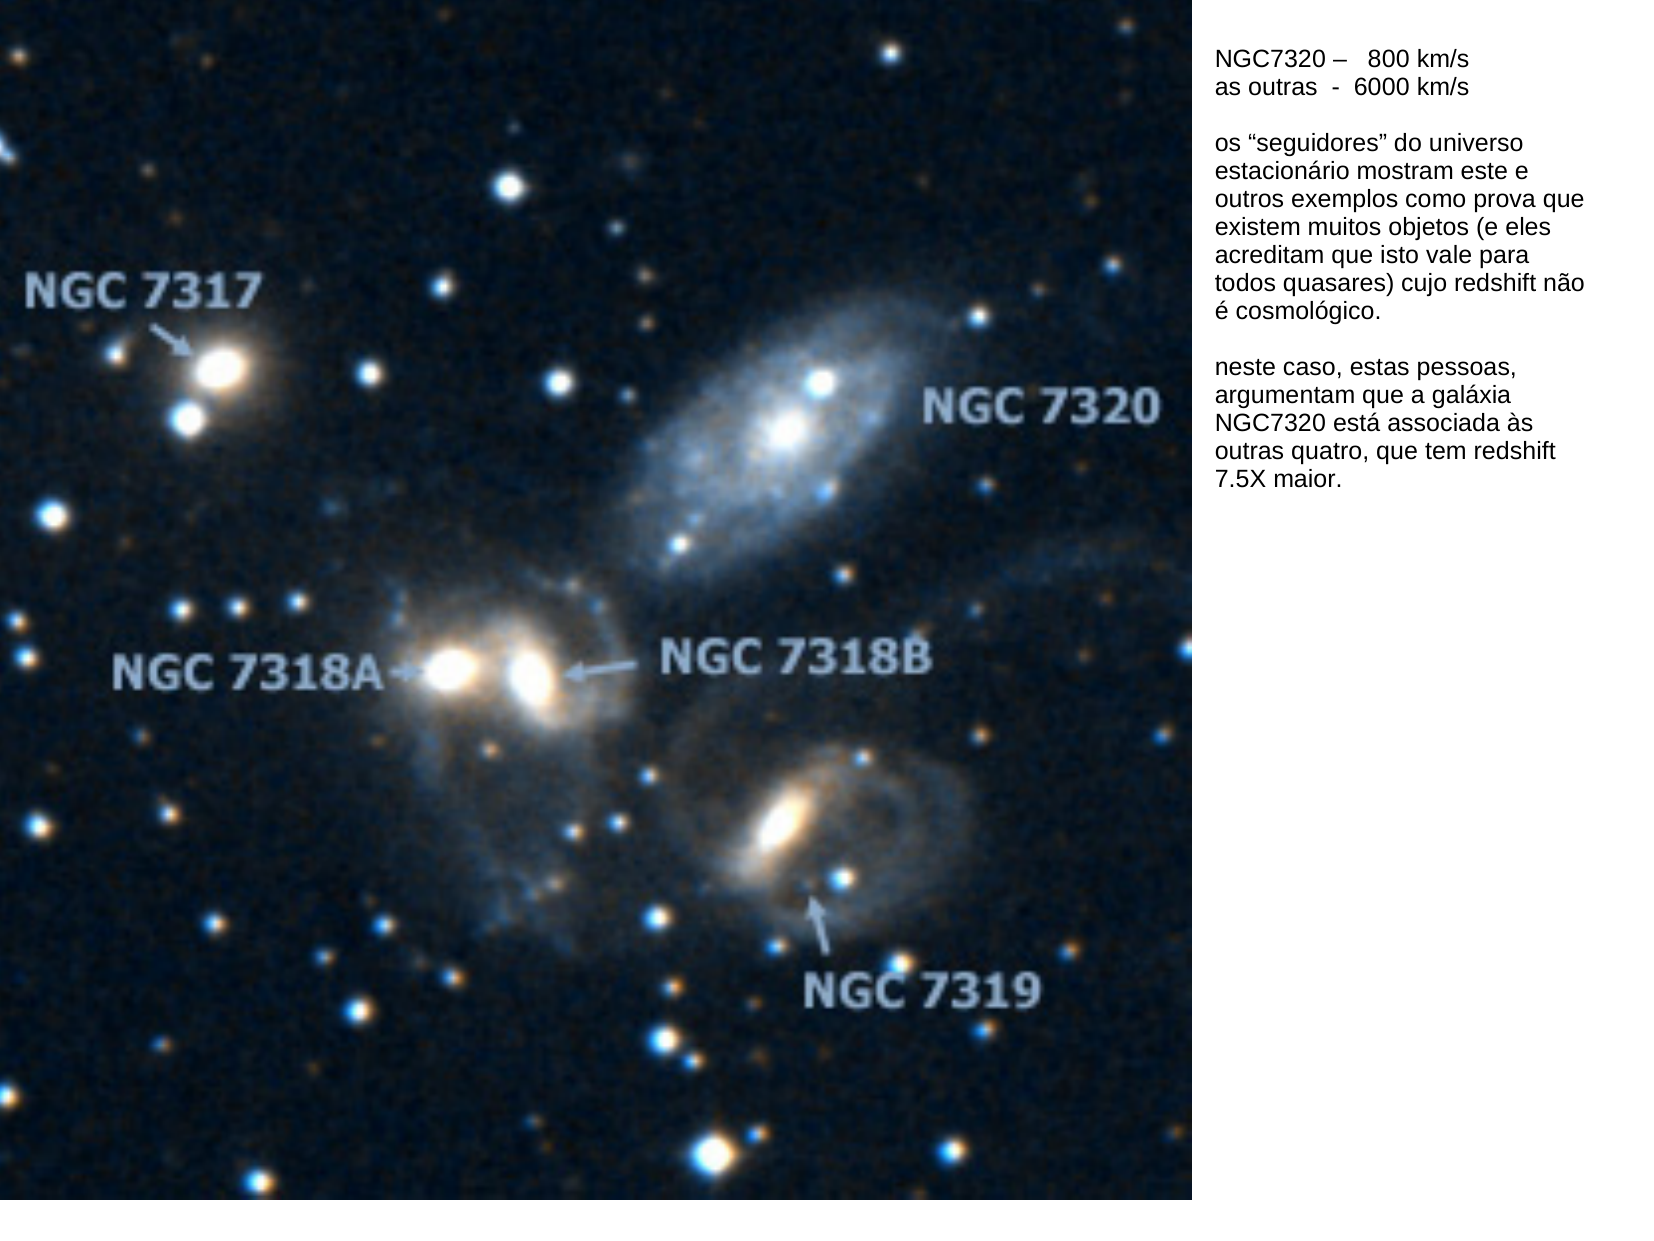

NGC7320 – 800 km/s
as outras - 6000 km/s
os “seguidores” do universo estacionário mostram este e outros exemplos como prova que existem muitos objetos (e eles acreditam que isto vale para todos quasares) cujo redshift não é cosmológico.
neste caso, estas pessoas, argumentam que a galáxia NGC7320 está associada às outras quatro, que tem redshift 7.5X maior.